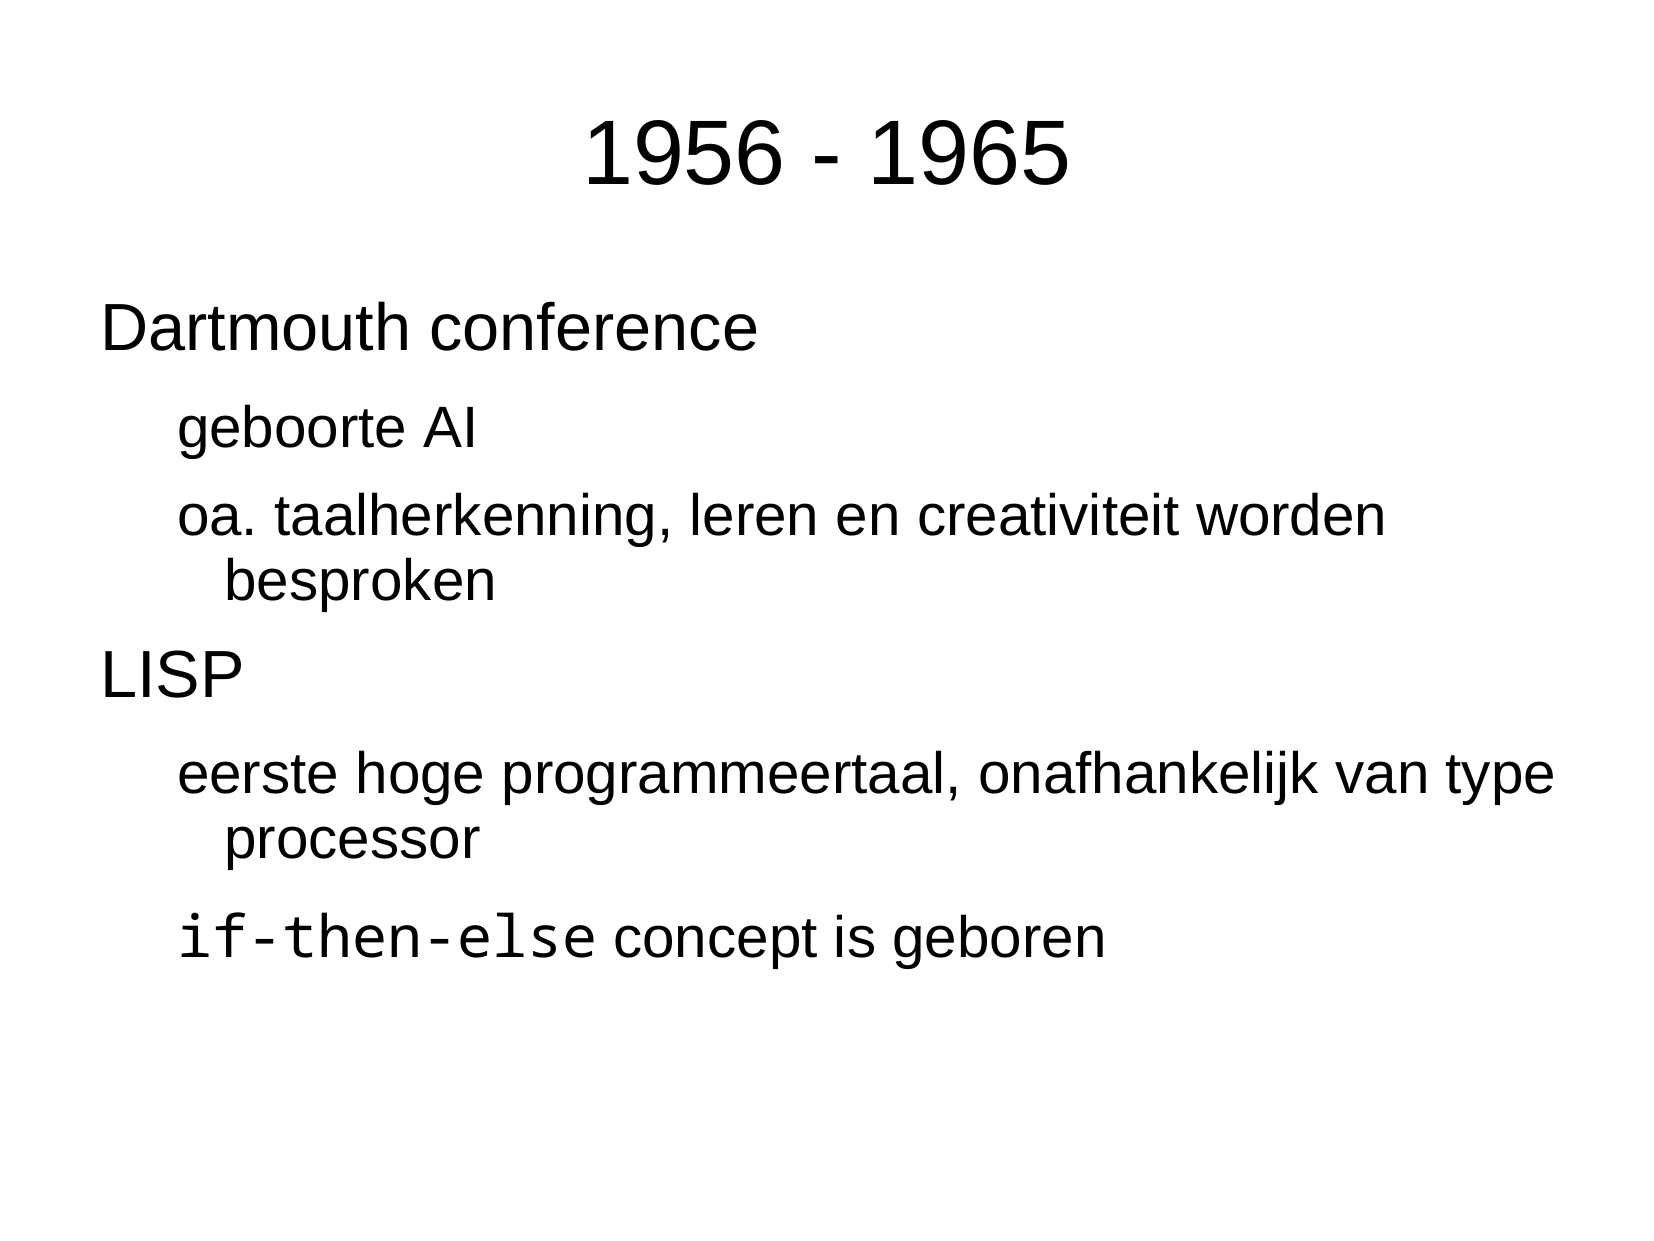

# 1956 - 1965
Dartmouth conference
geboorte AI
oa. taalherkenning, leren en creativiteit worden besproken
LISP
eerste hoge programmeertaal, onafhankelijk van type processor
if-then-else concept is geboren